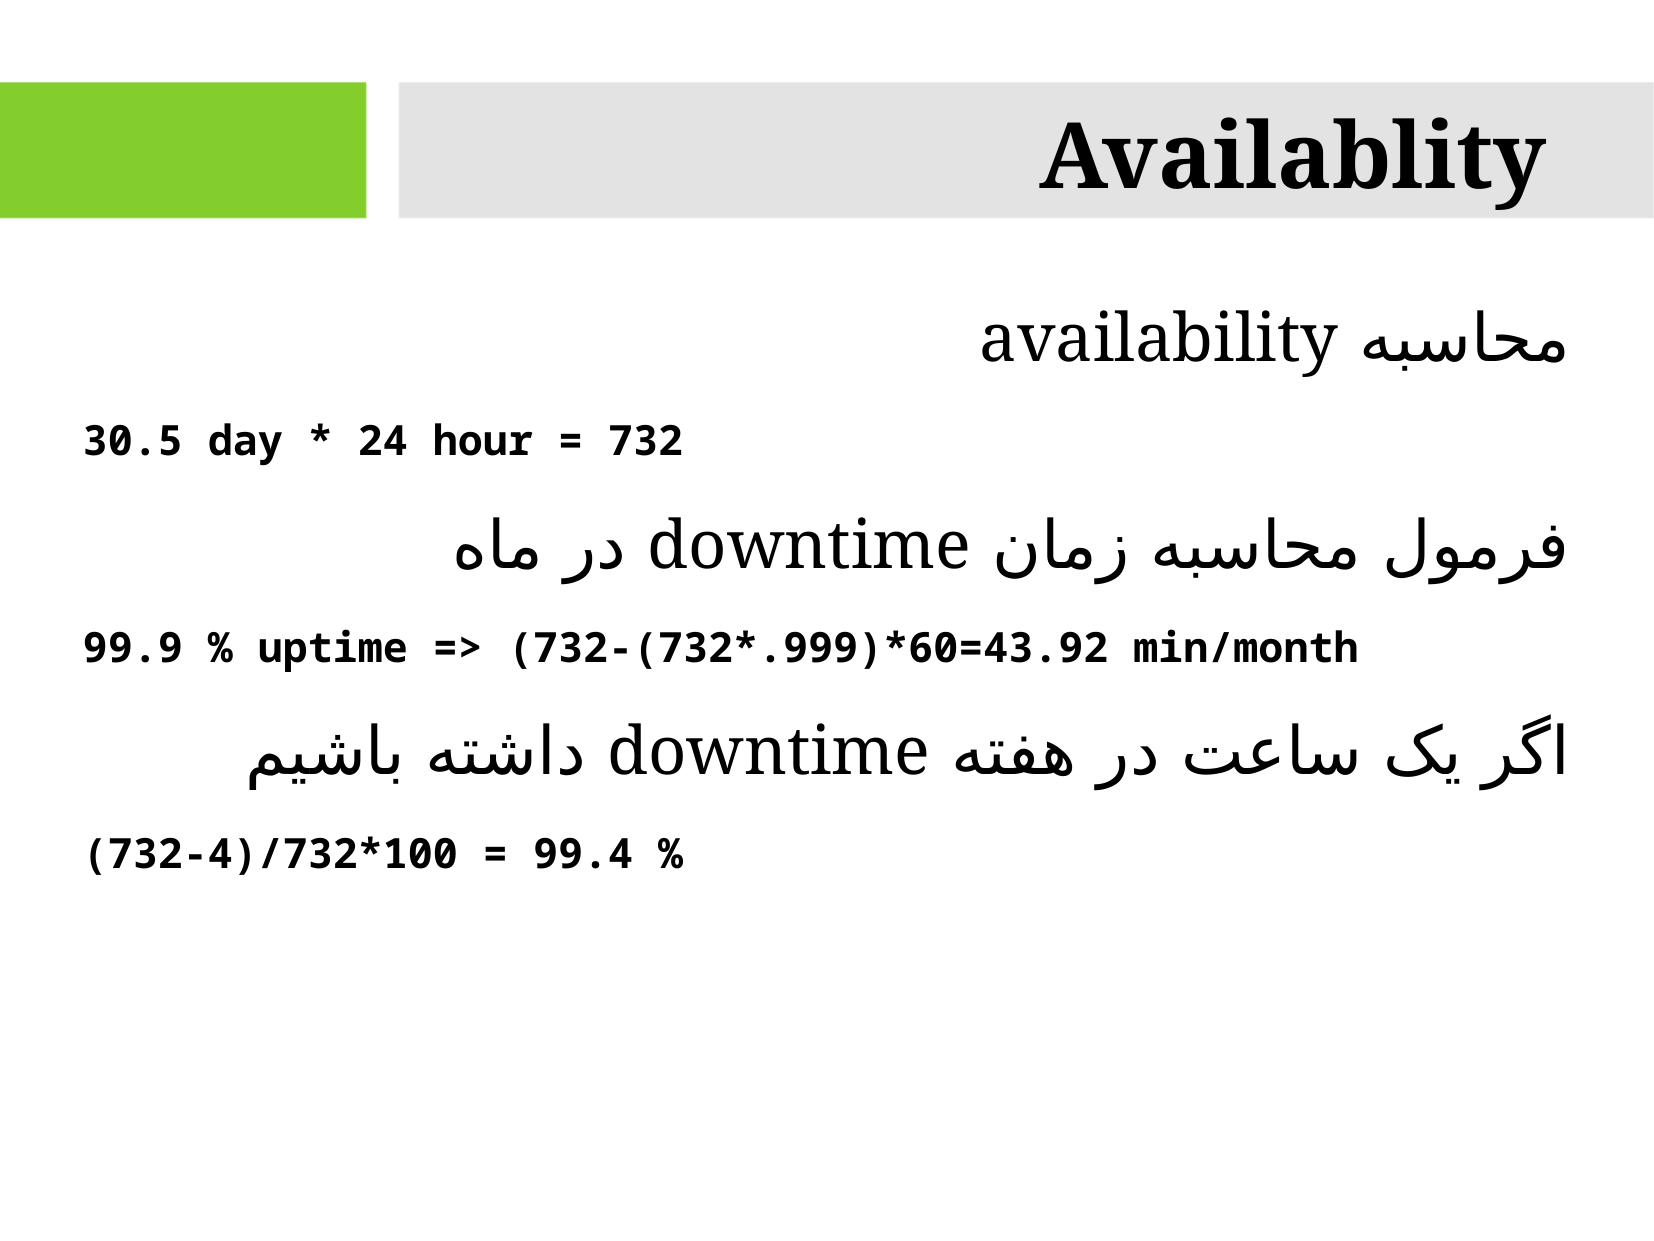

# Availablity
محاسبه availability
30.5 day * 24 hour = 732
فرمول محاسبه زمان downtime در ماه
99.9 % uptime => (732-(732*.999)*60=43.92 min/month
اگر یک ساعت در هفته downtime داشته باشیم
(732-4)/732*100 = 99.4 %